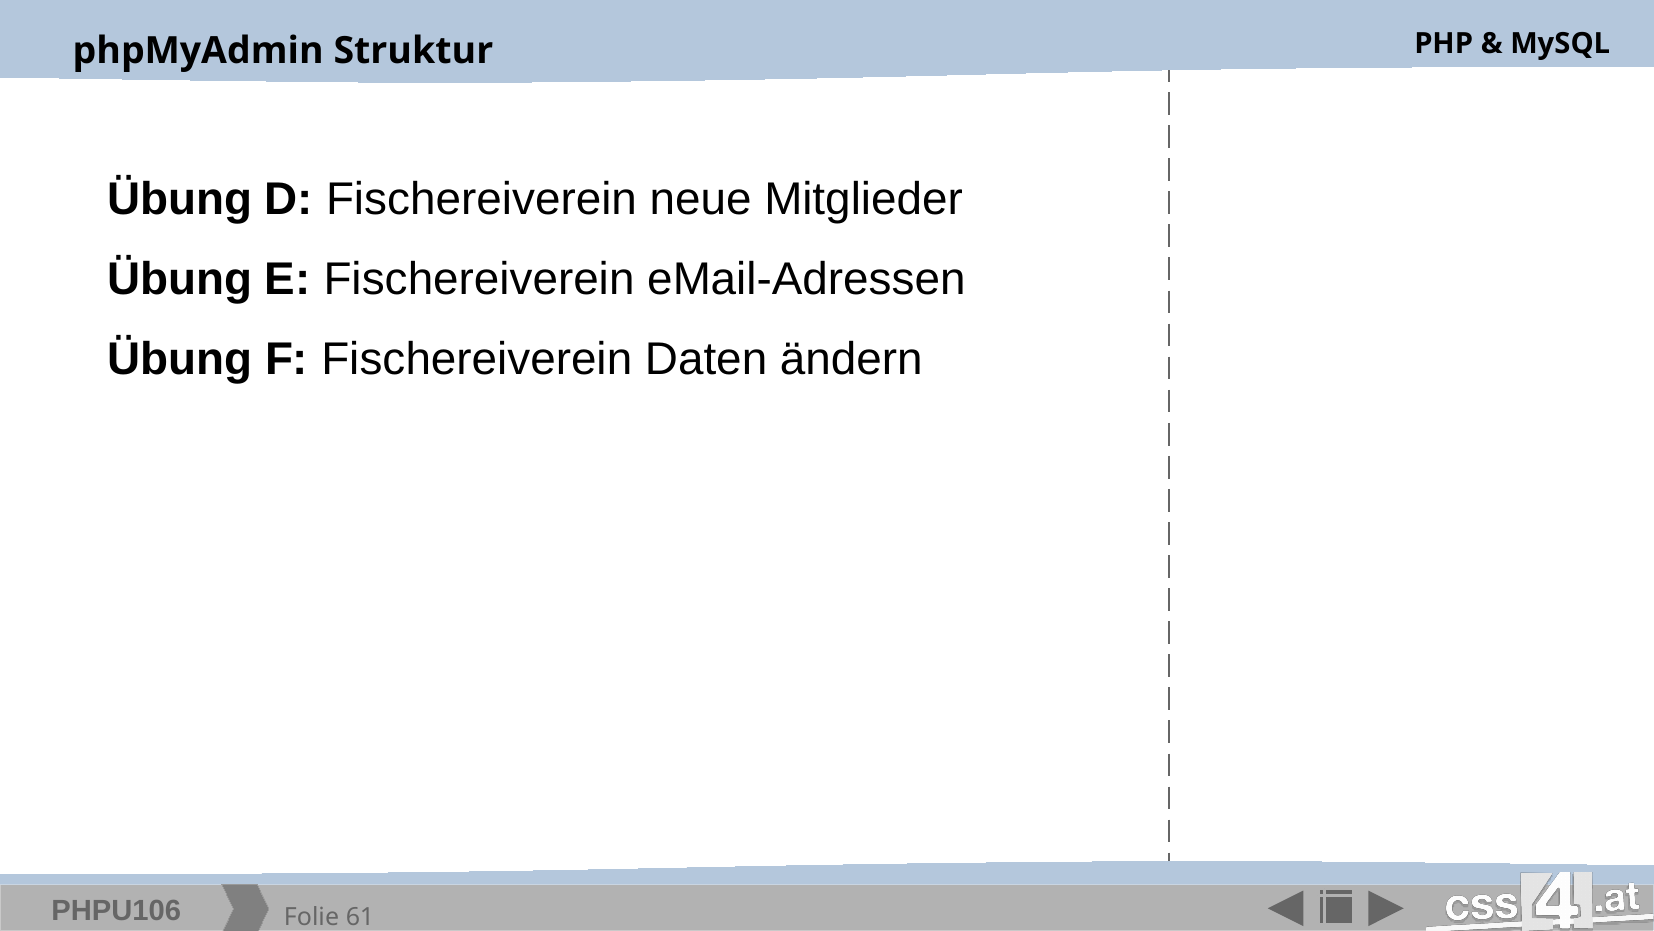

PHP & MySQL
phpMyAdmin Struktur
Übung D: Fischereiverein neue Mitglieder
Übung E: Fischereiverein eMail-Adressen
Übung F: Fischereiverein Daten ändern
PHPU106
Folie